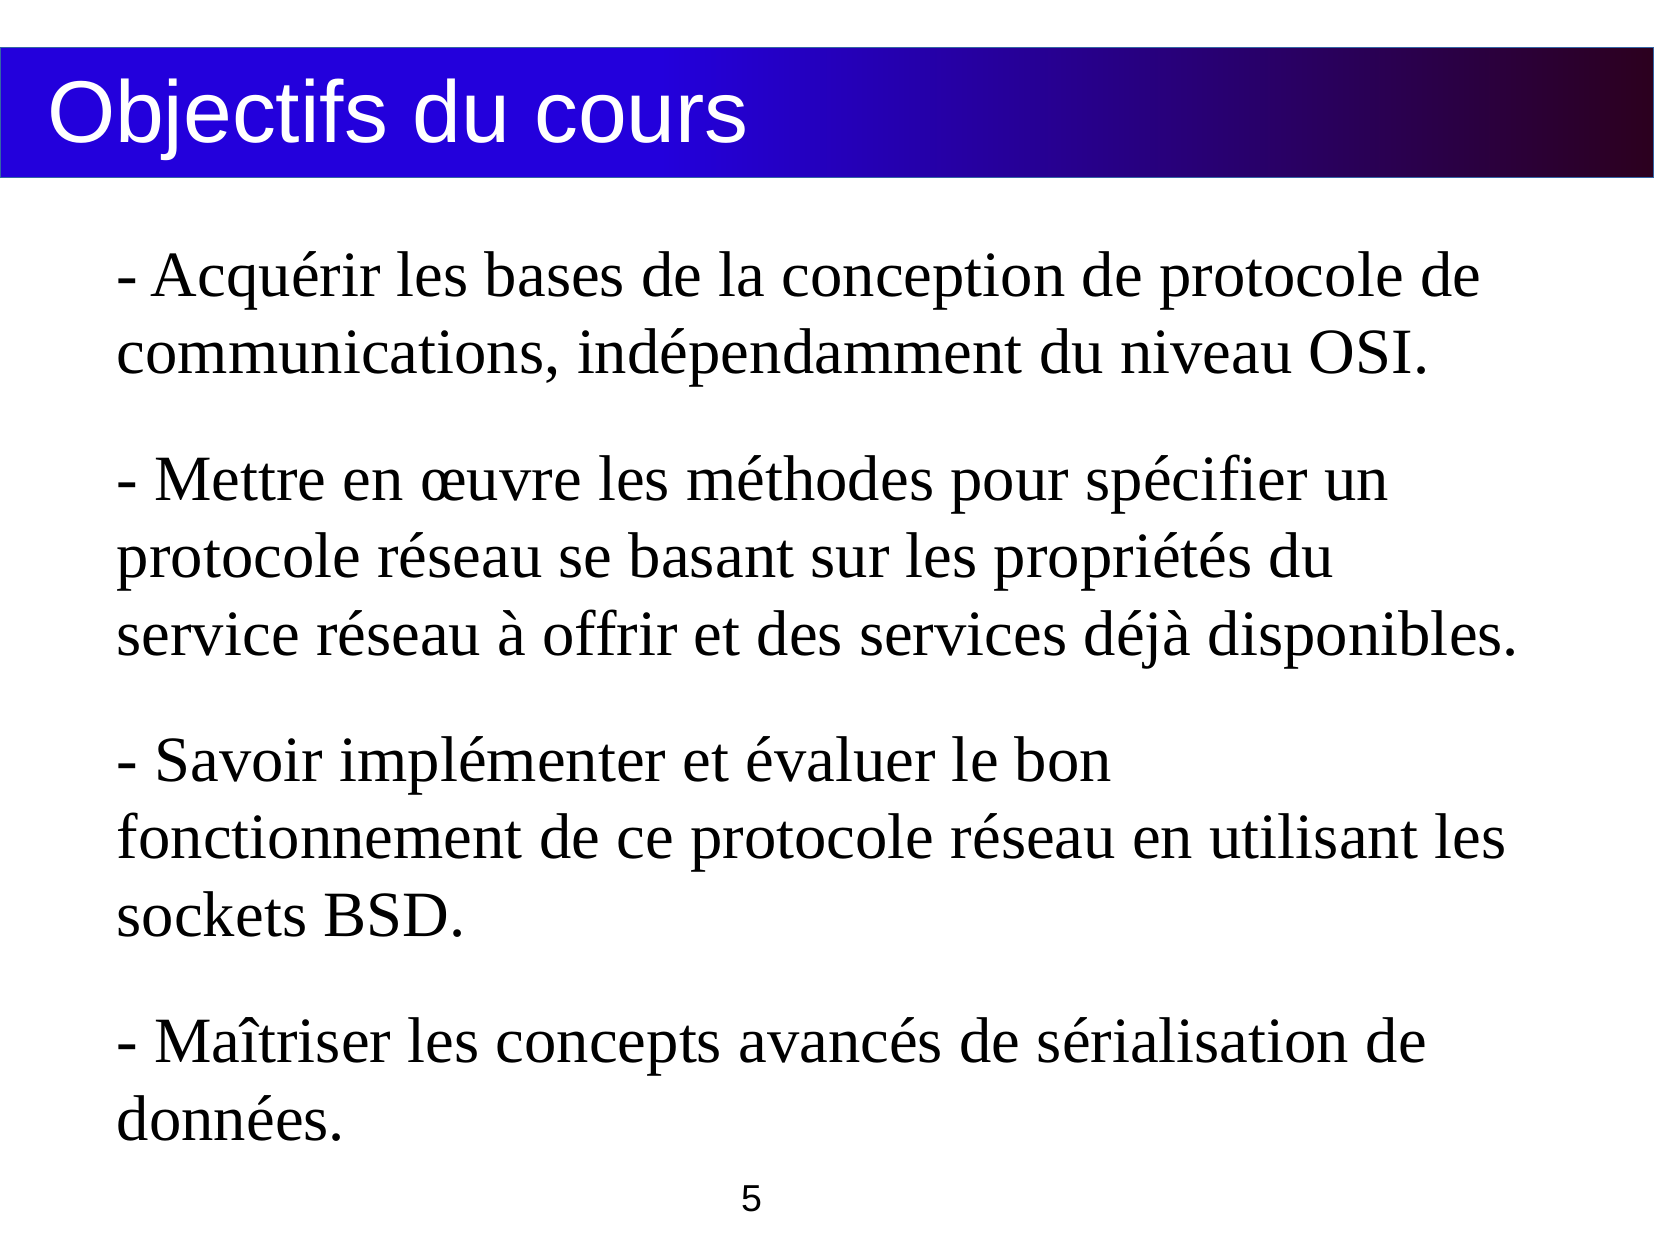

# Objectifs du cours
- Acquérir les bases de la conception de protocole de communications, indépendamment du niveau OSI.
- Mettre en œuvre les méthodes pour spécifier un protocole réseau se basant sur les propriétés du service réseau à offrir et des services déjà disponibles.
- Savoir implémenter et évaluer le bon fonctionnement de ce protocole réseau en utilisant les sockets BSD.
- Maîtriser les concepts avancés de sérialisation de données.